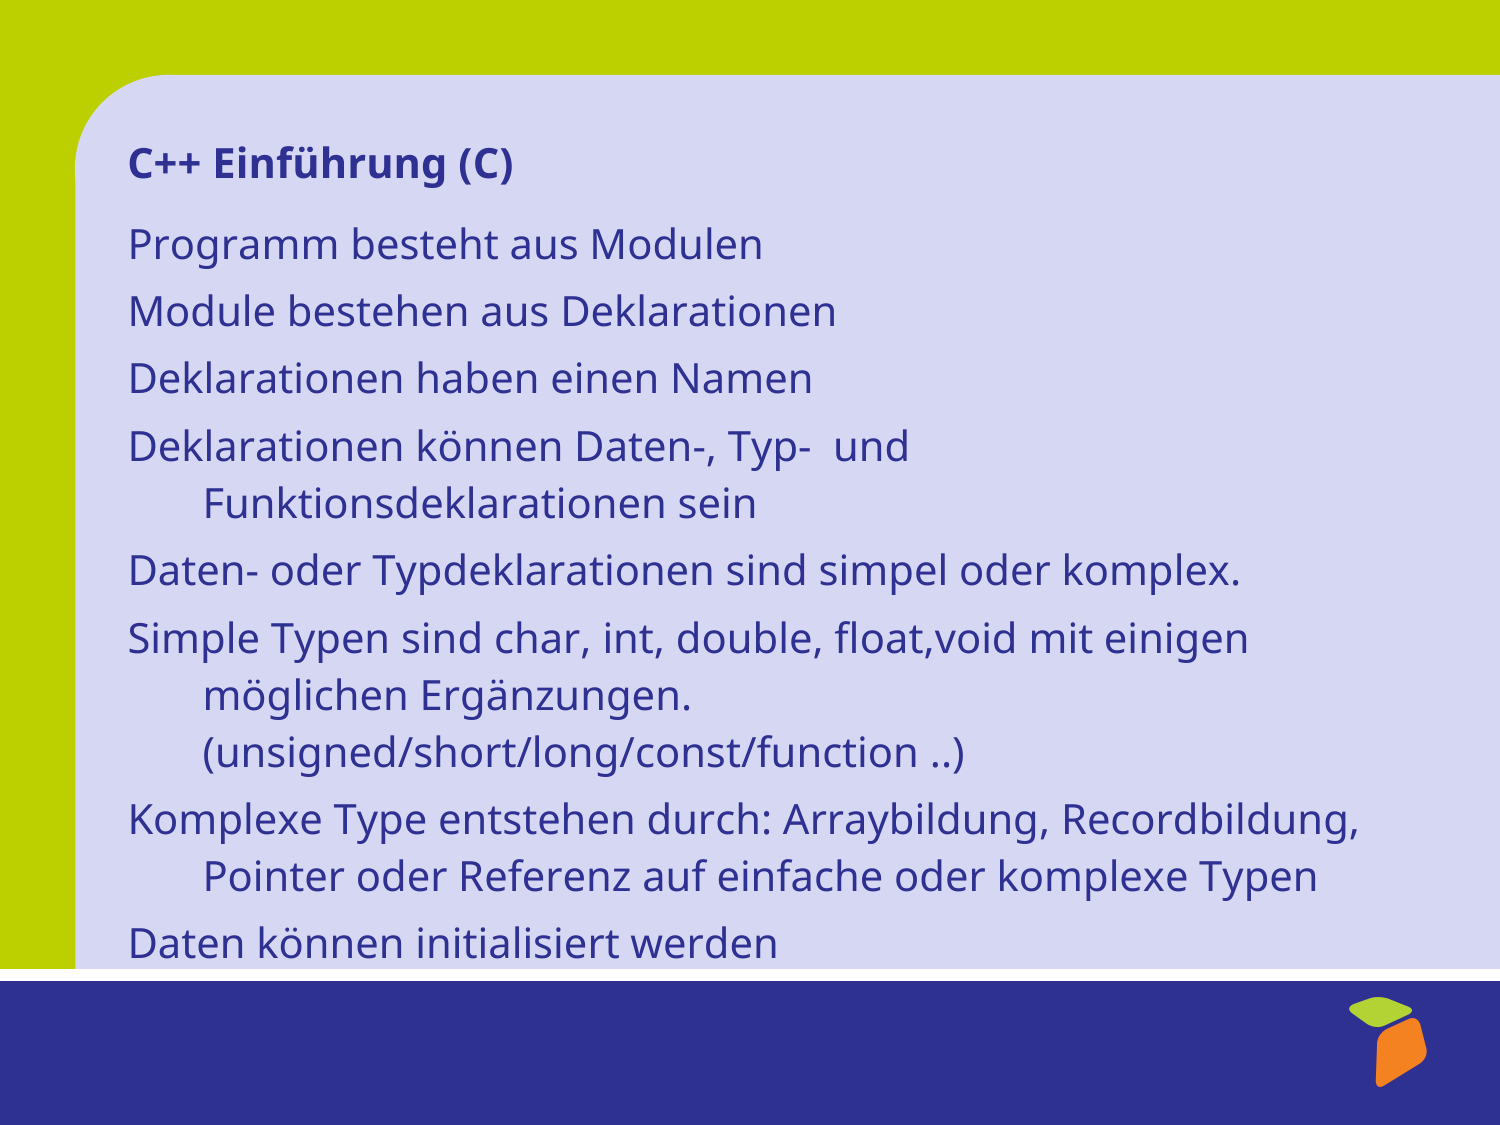

# C++ Einführung (C)
Programm besteht aus Modulen
Module bestehen aus Deklarationen
Deklarationen haben einen Namen
Deklarationen können Daten-, Typ- und Funktionsdeklarationen sein
Daten- oder Typdeklarationen sind simpel oder komplex.
Simple Typen sind char, int, double, float,void mit einigen möglichen Ergänzungen. (unsigned/short/long/const/function ..)
Komplexe Type entstehen durch: Arraybildung, Recordbildung, Pointer oder Referenz auf einfache oder komplexe Typen
Daten können initialisiert werden